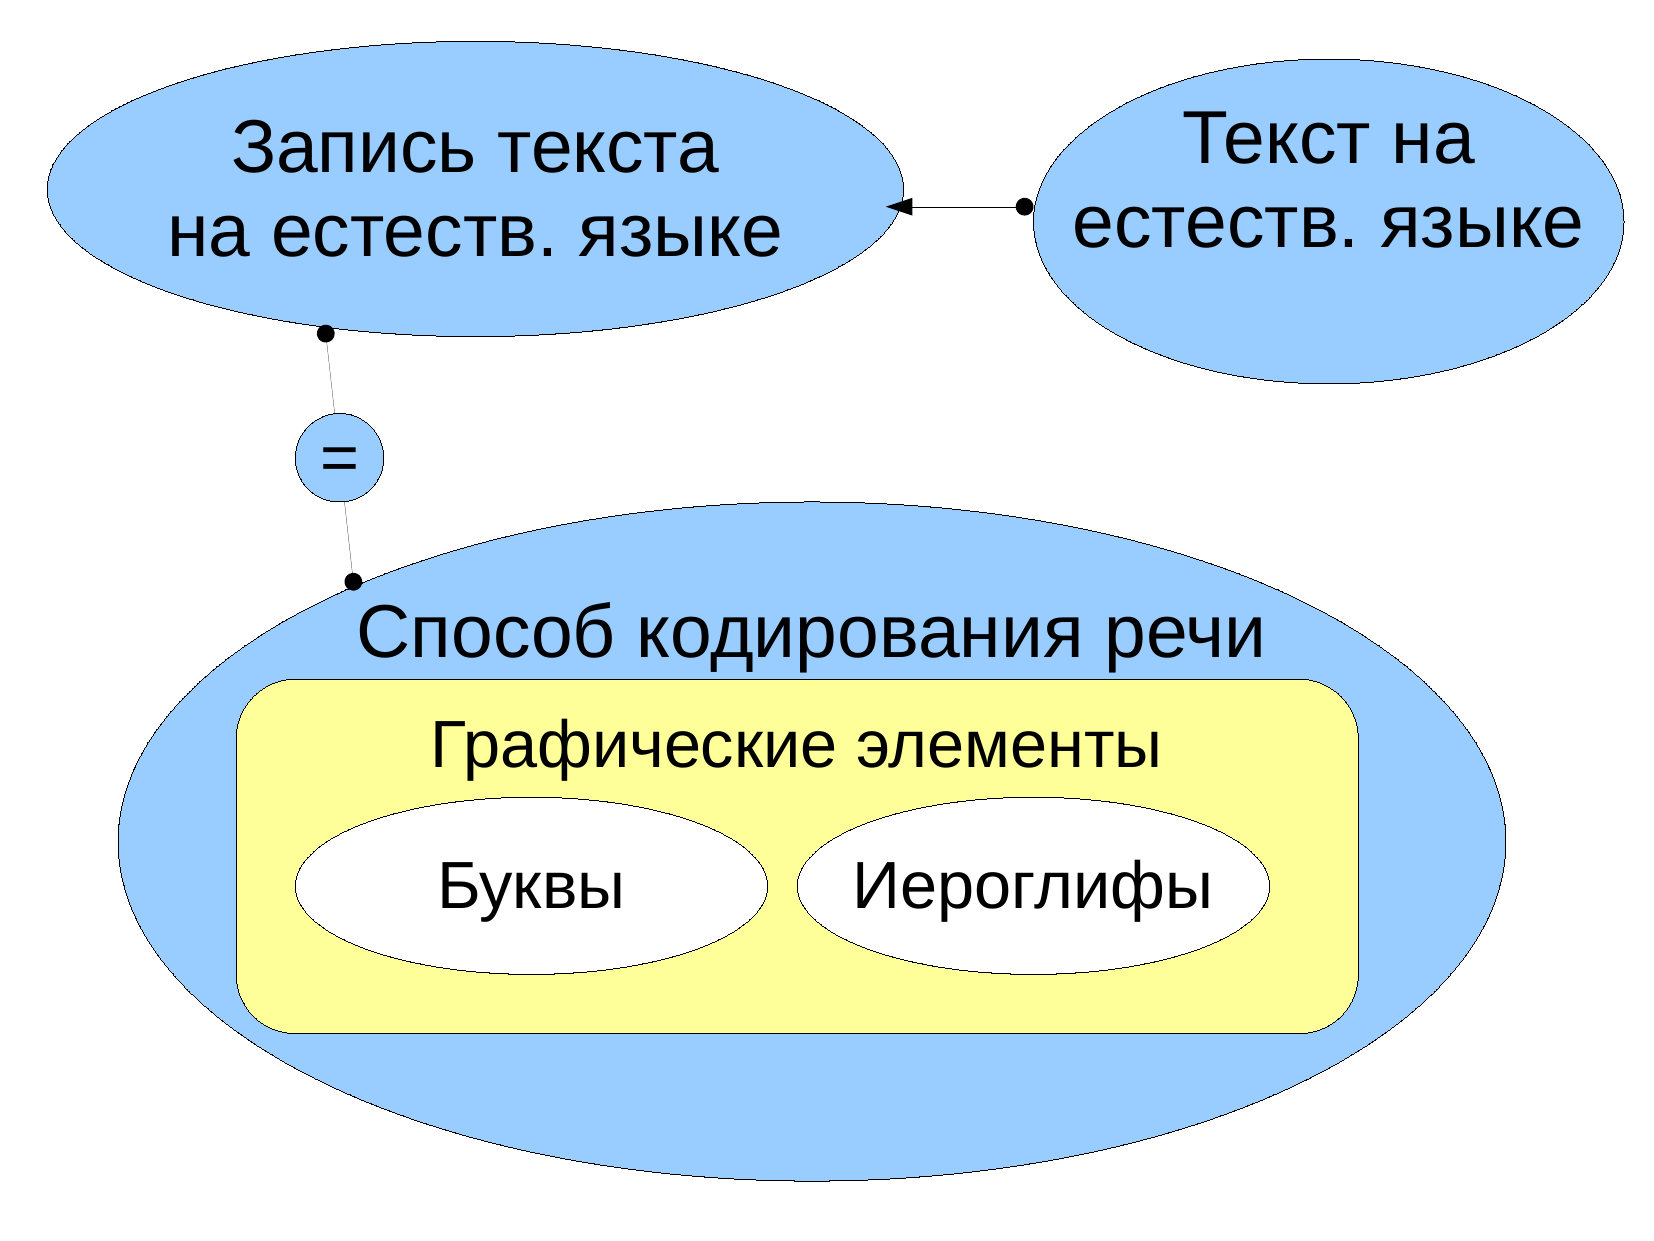

Запись текста
на естеств. языке
Текст на
естеств. языке
=
Способ кодирования речи
Графические элементы
Буквы
Иероглифы